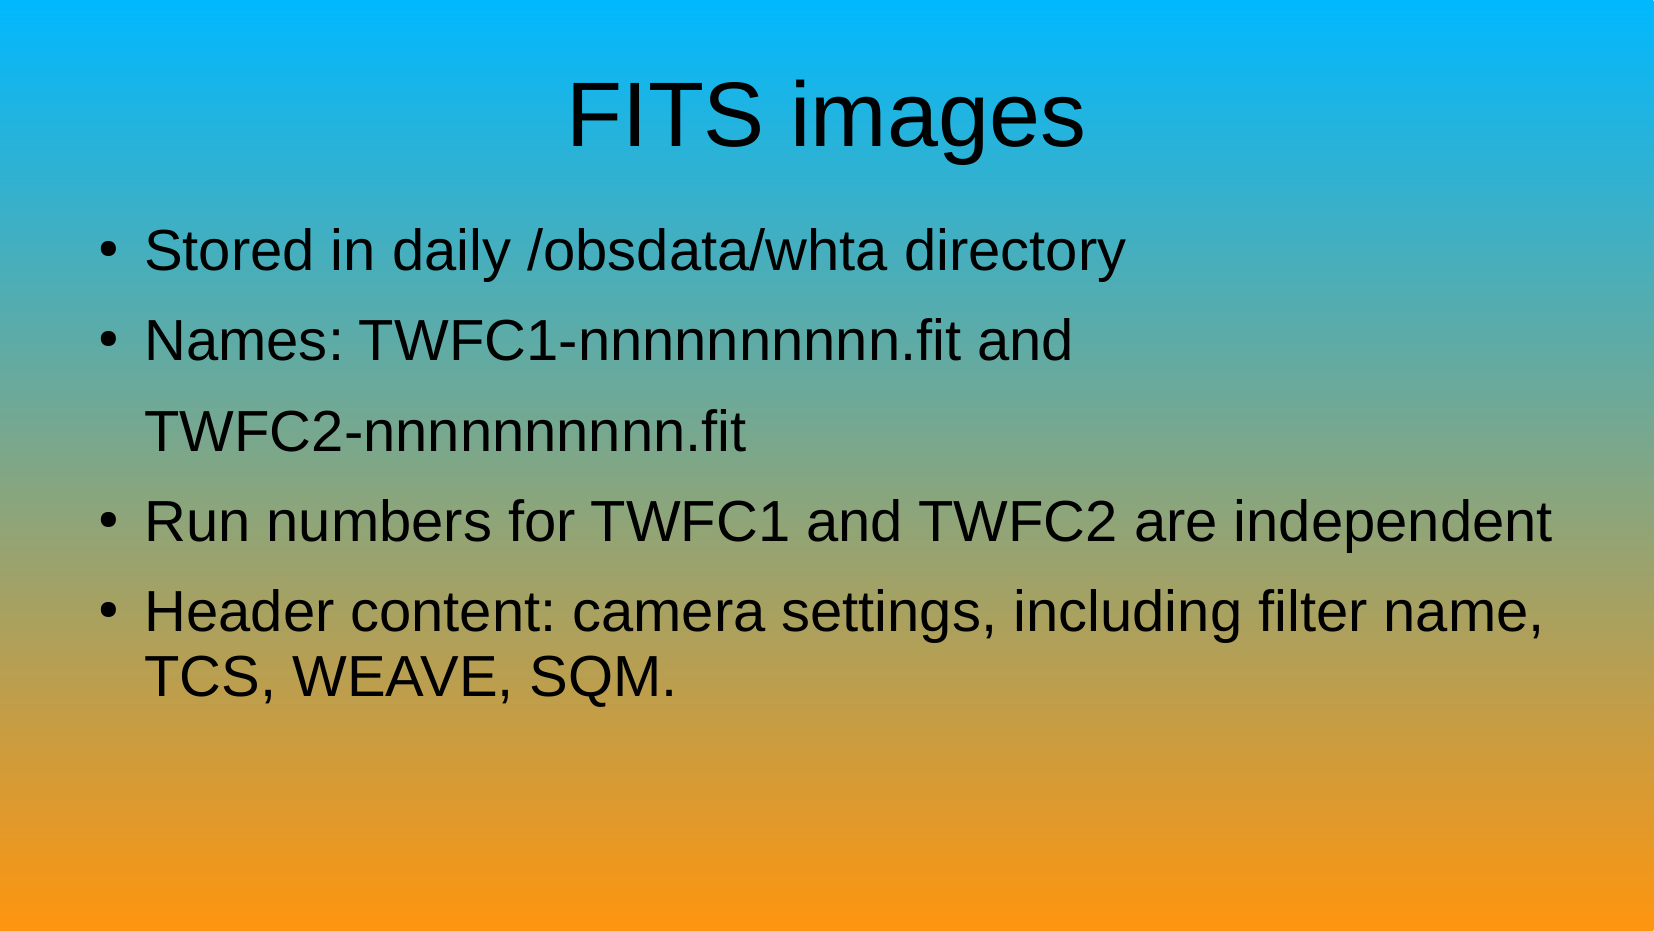

# FITS images
Stored in daily /obsdata/whta directory
Names: TWFC1-nnnnnnnnnn.fit and
TWFC2-nnnnnnnnnn.fit
Run numbers for TWFC1 and TWFC2 are independent
Header content: camera settings, including filter name, TCS, WEAVE, SQM.